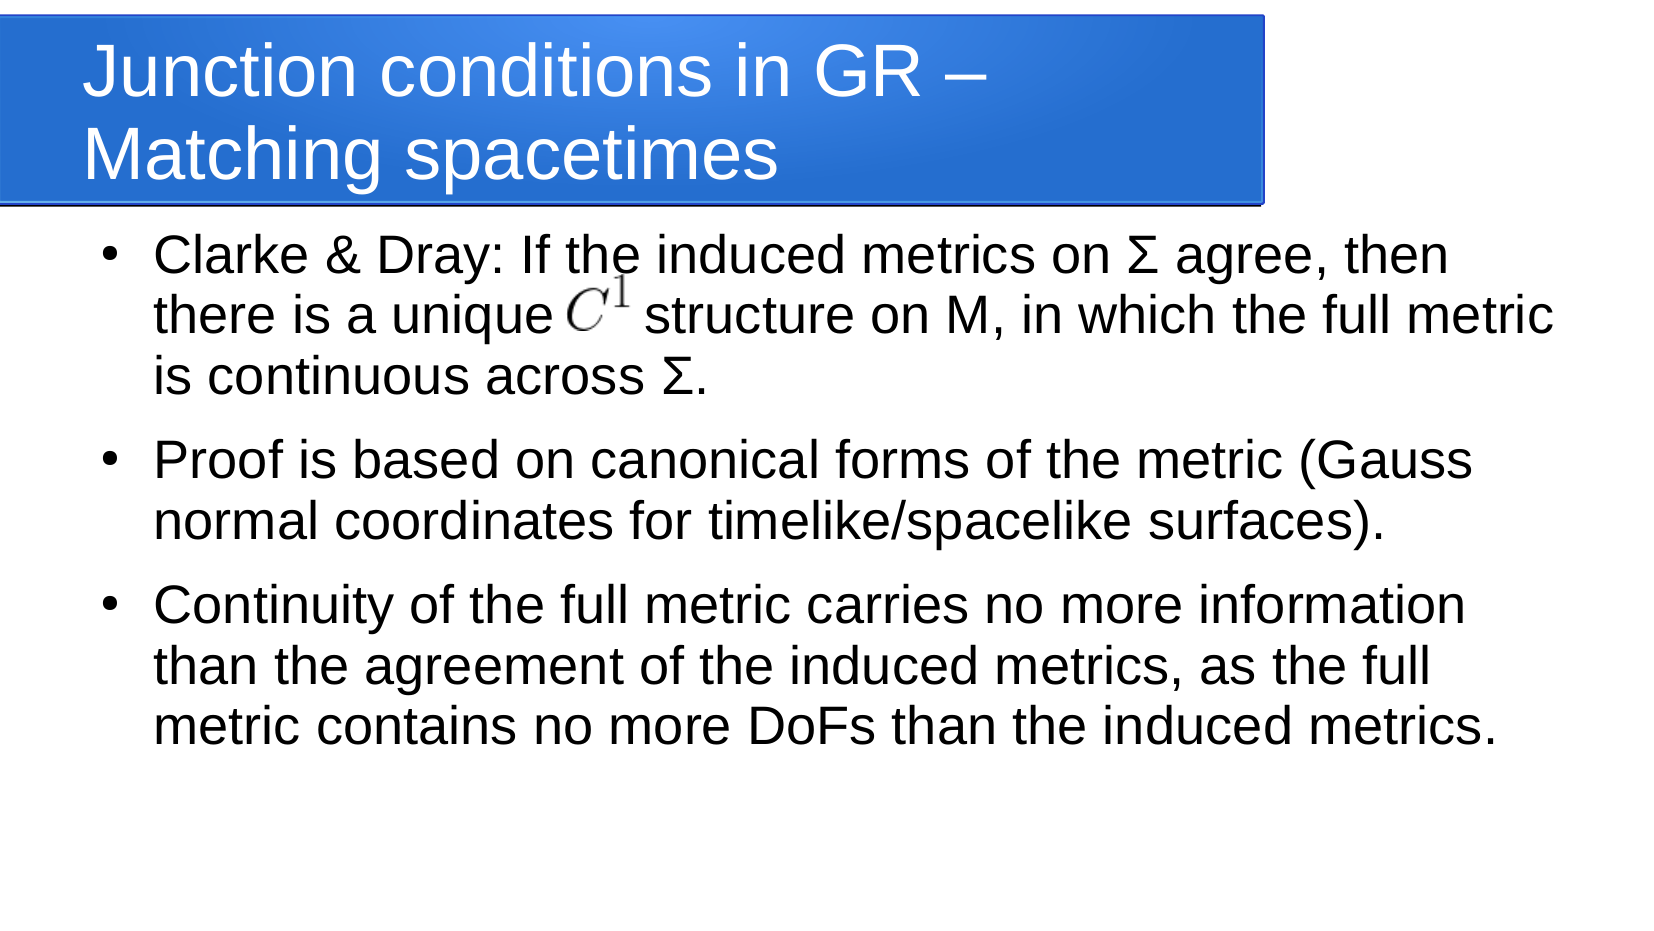

# Junction conditions in GR – Matching spacetimes
Clarke & Dray: If the induced metrics on Σ agree, then there is a unique structure on M, in which the full metric is continuous across Σ.
Proof is based on canonical forms of the metric (Gauss normal coordinates for timelike/spacelike surfaces).
Continuity of the full metric carries no more information than the agreement of the induced metrics, as the full metric contains no more DoFs than the induced metrics.